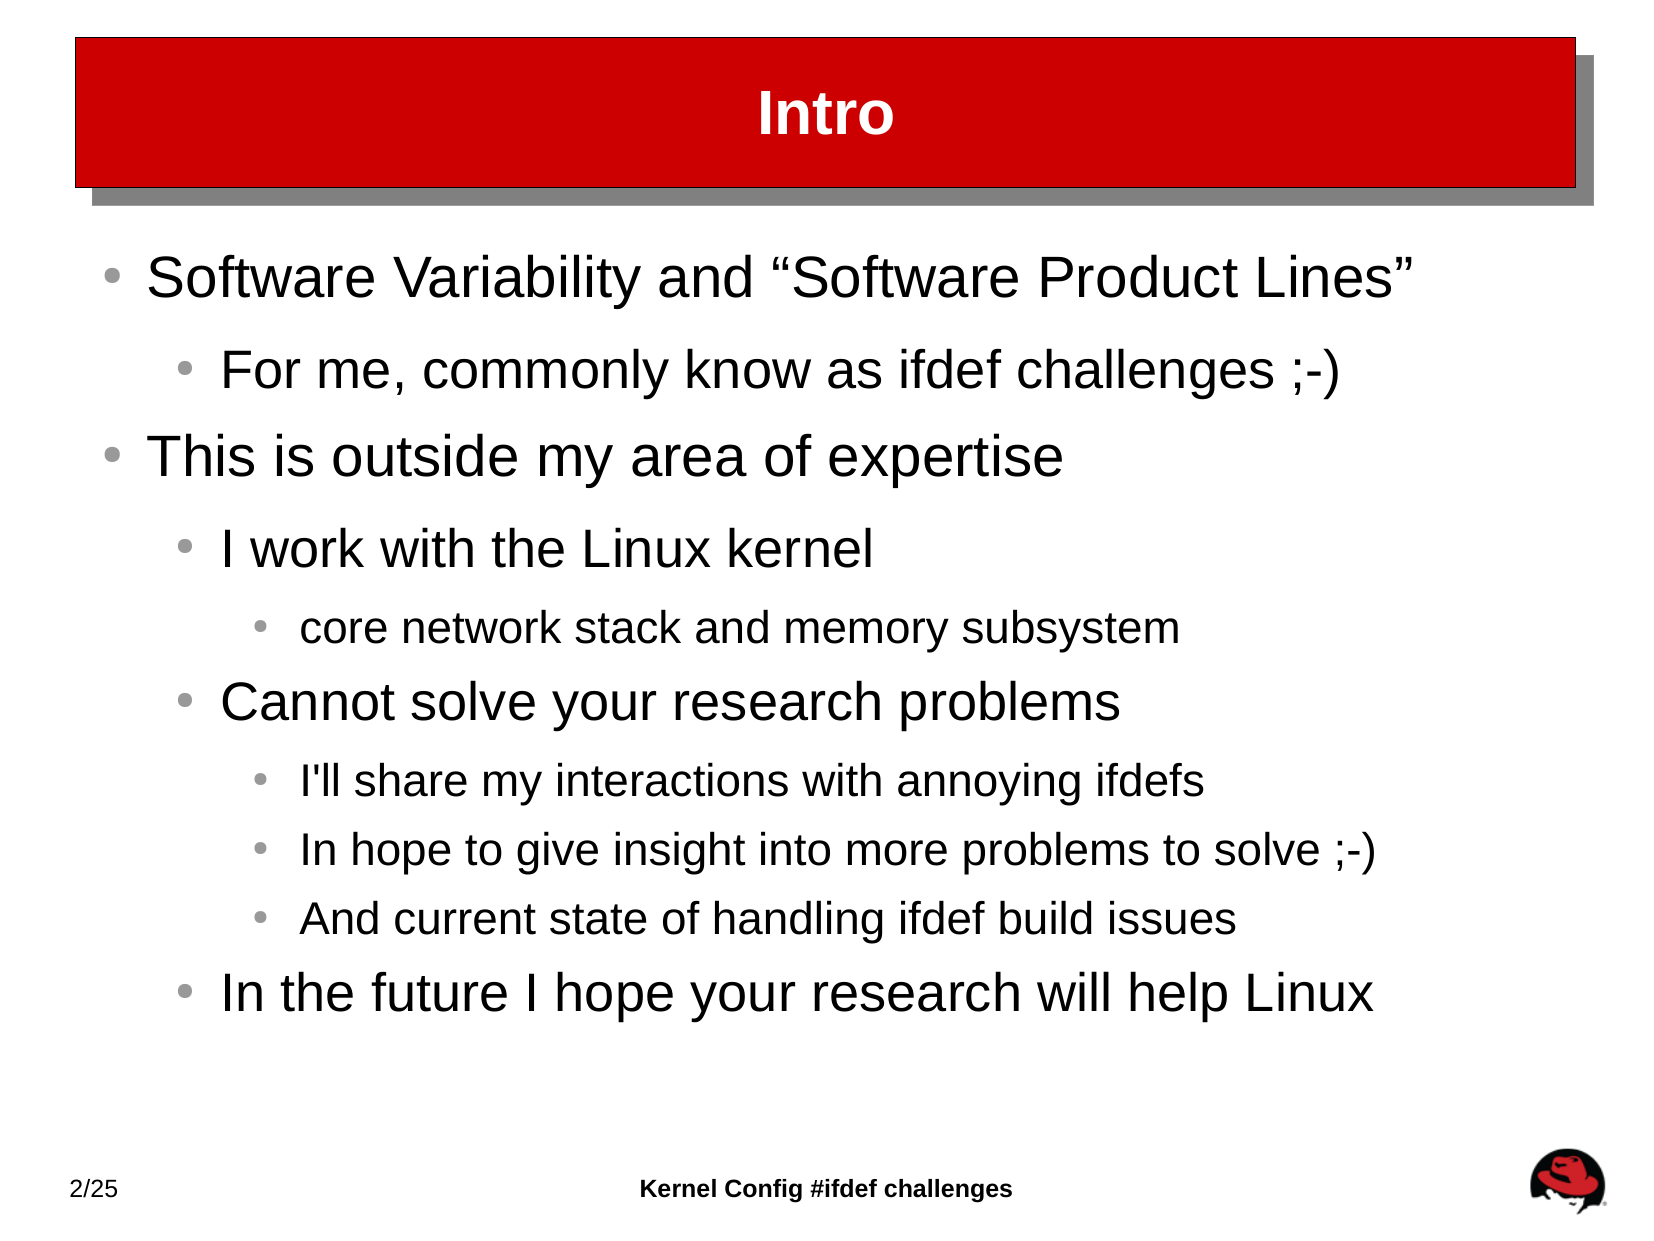

# Intro
Software Variability and “Software Product Lines”
For me, commonly know as ifdef challenges ;-)
This is outside my area of expertise
I work with the Linux kernel
core network stack and memory subsystem
Cannot solve your research problems
I'll share my interactions with annoying ifdefs
In hope to give insight into more problems to solve ;-)
And current state of handling ifdef build issues
In the future I hope your research will help Linux